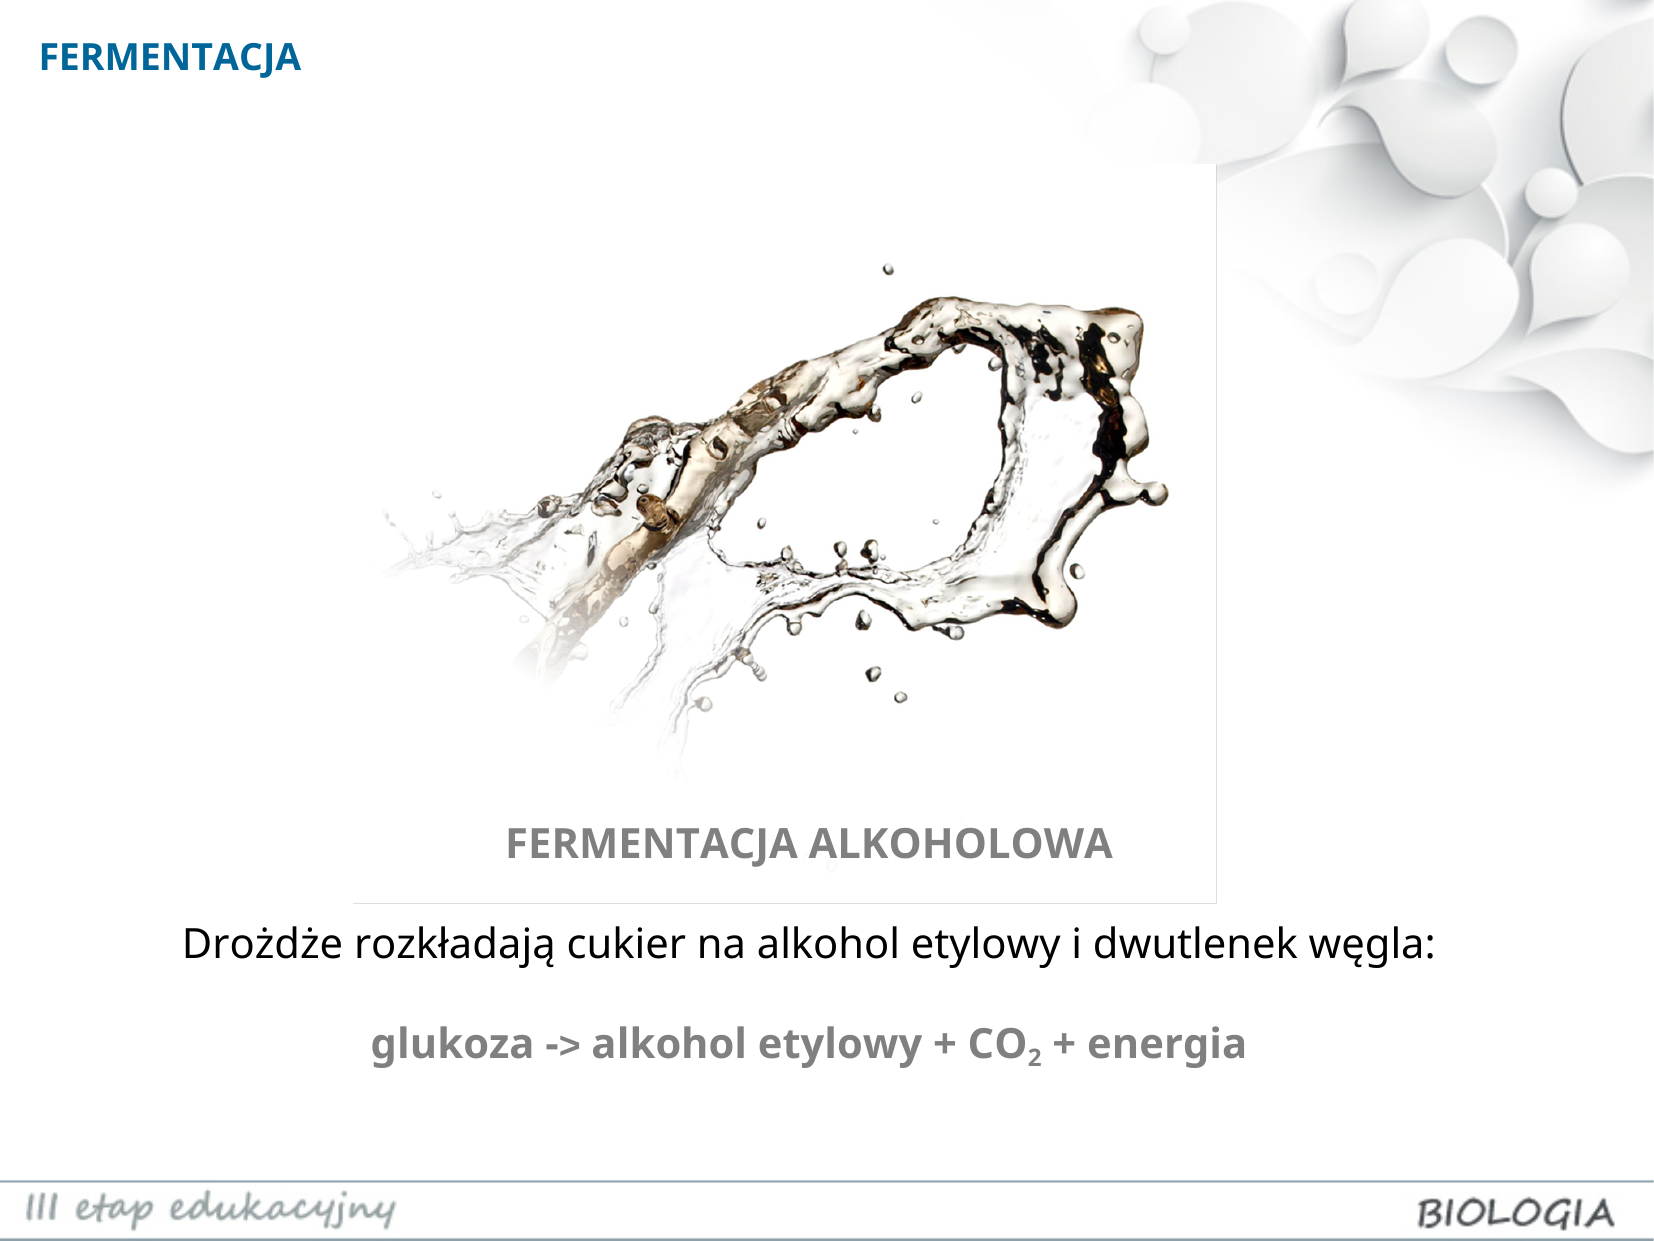

FERMENTACJA
FERMENTACJA ALKOHOLOWA
Drożdże rozkładają cukier na alkohol etylowy i dwutlenek węgla:
glukoza -> alkohol etylowy + CO2 + energia